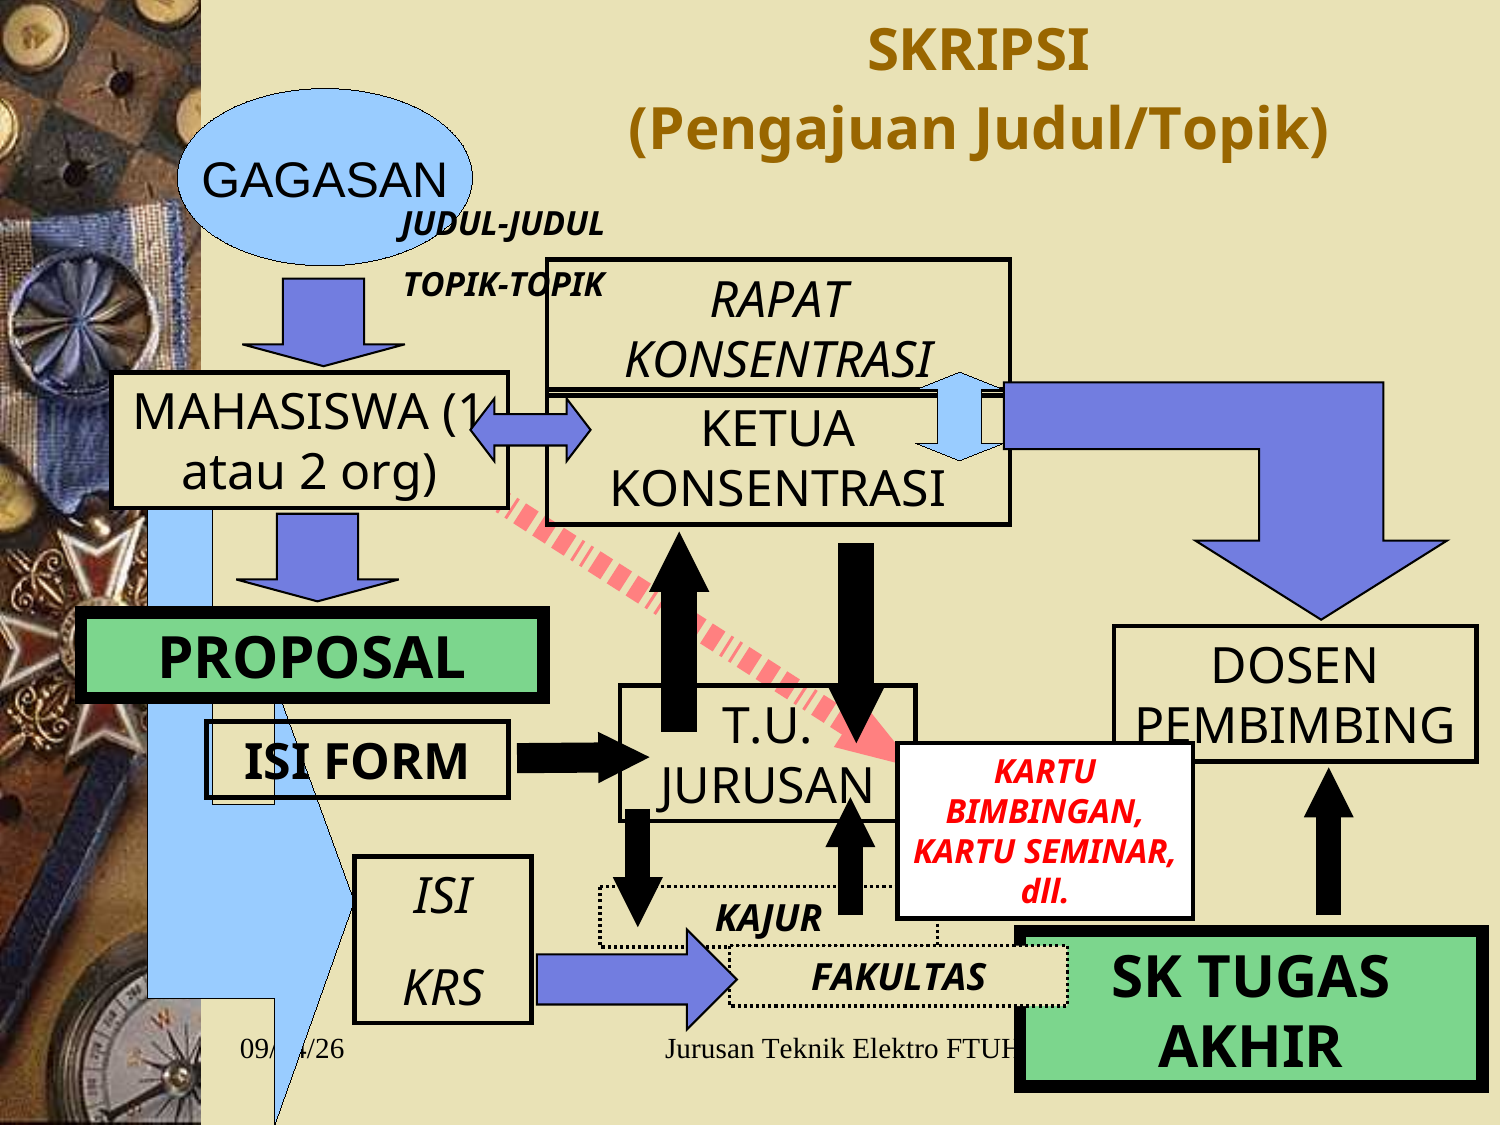

# SKRIPSI (Pengajuan Judul/Topik)
GAGASAN
JUDUL-JUDUL
TOPIK-TOPIK
RAPAT KONSENTRASI
MAHASISWA (1 atau 2 org)
KETUA KONSENTRASI
PROPOSAL
DOSEN PEMBIMBING
T.U. JURUSAN
ISI FORM
KARTU BIMBINGAN, KARTU SEMINAR, dll.
ISI
KRS
KAJUR
SK TUGAS AKHIR
FAKULTAS
Jurusan Teknik Elektro FTUH
3